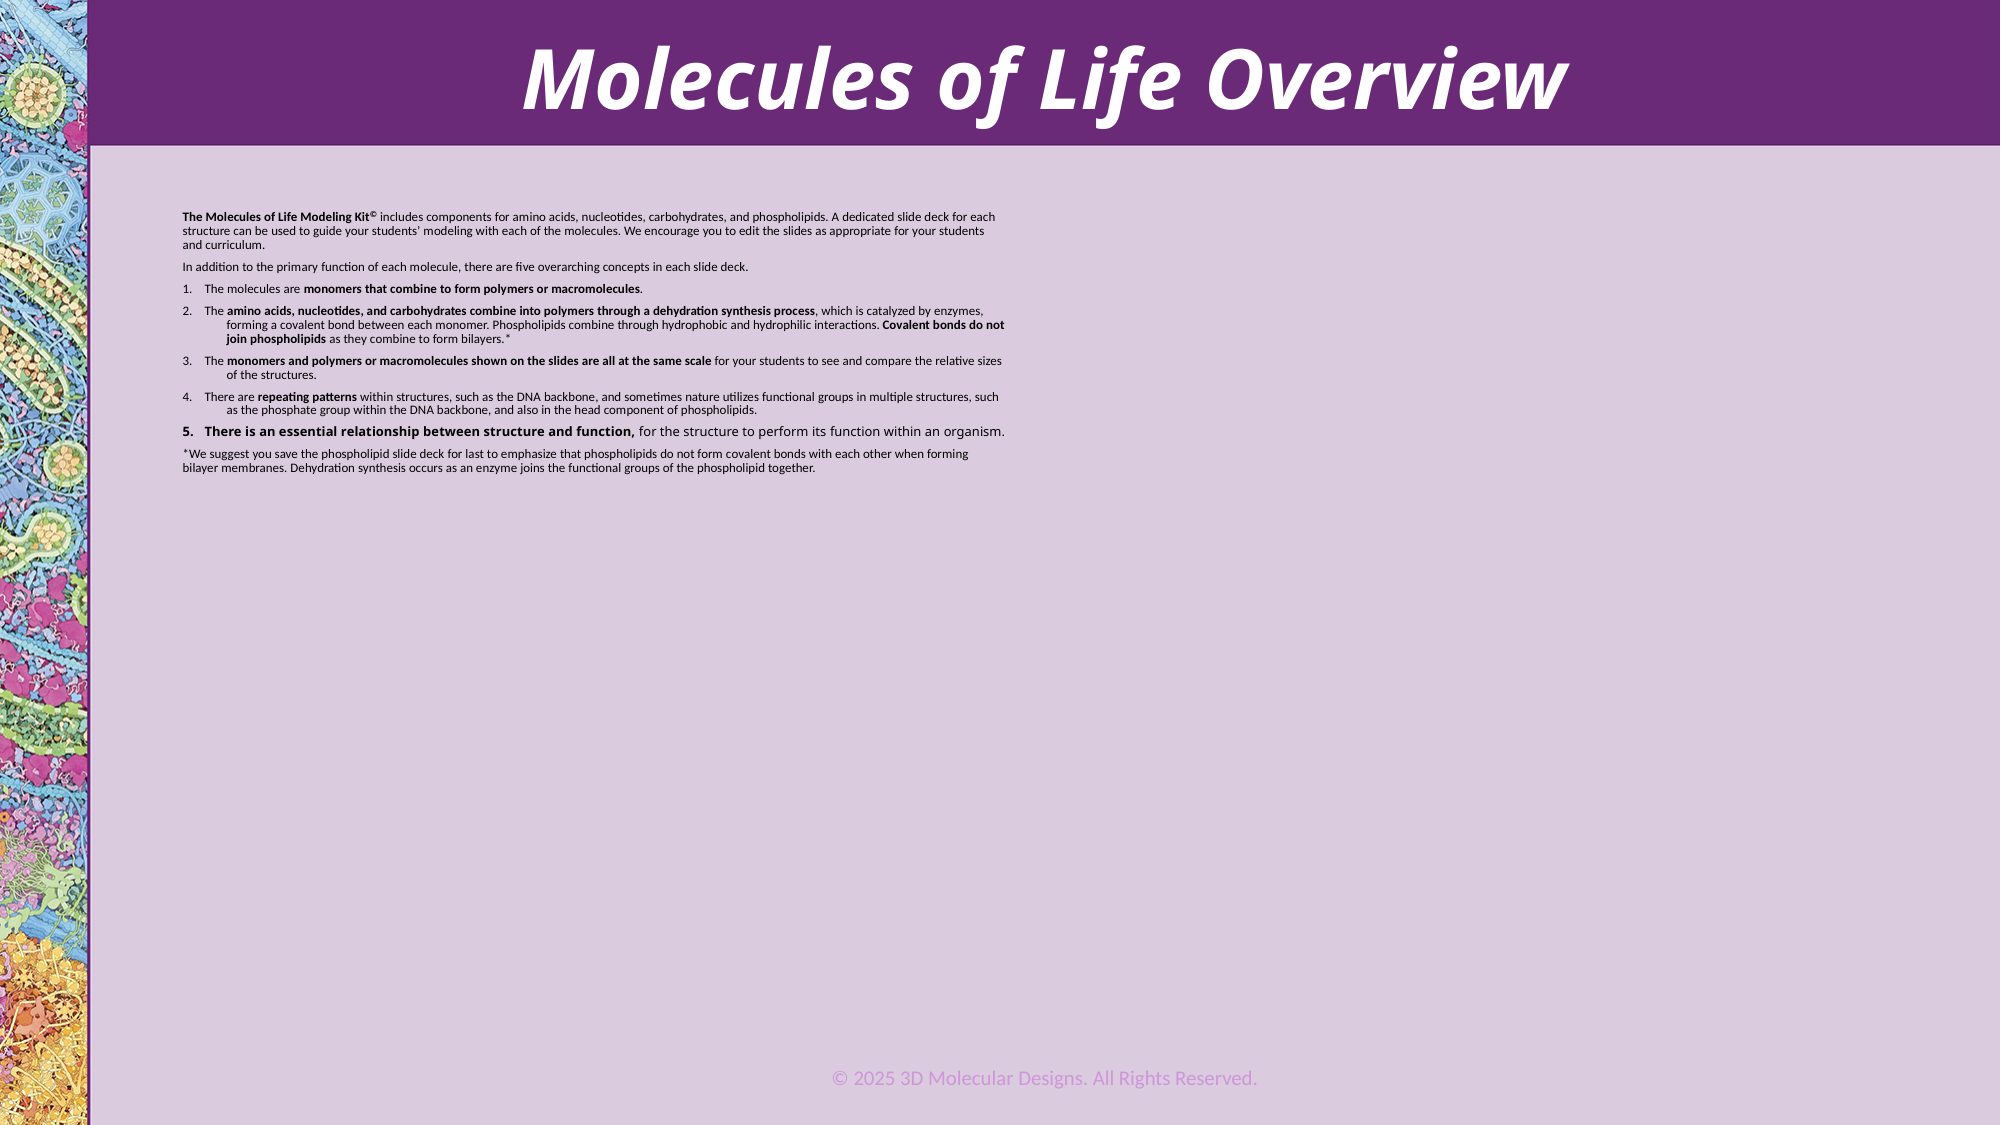

# Molecules of Life Overview
The Molecules of Life Modeling Kit© includes components for amino acids, nucleotides, carbohydrates, and phospholipids. A dedicated slide deck for each structure can be used to guide your students’ modeling with each of the molecules. We encourage you to edit the slides as appropriate for your students and curriculum.
In addition to the primary function of each molecule, there are five overarching concepts in each slide deck.
The molecules are monomers that combine to form polymers or macromolecules.
The amino acids, nucleotides, and carbohydrates combine into polymers through a dehydration synthesis process, which is catalyzed by enzymes, forming a covalent bond between each monomer. Phospholipids combine through hydrophobic and hydrophilic interactions. Covalent bonds do not join phospholipids as they combine to form bilayers.*
The monomers and polymers or macromolecules shown on the slides are all at the same scale for your students to see and compare the relative sizes of the structures.
There are repeating patterns within structures, such as the DNA backbone, and sometimes nature utilizes functional groups in multiple structures, such as the phosphate group within the DNA backbone, and also in the head component of phospholipids.
There is an essential relationship between structure and function, for the structure to perform its function within an organism.
*We suggest you save the phospholipid slide deck for last to emphasize that phospholipids do not form covalent bonds with each other when forming bilayer membranes. Dehydration synthesis occurs as an enzyme joins the functional groups of the phospholipid together.